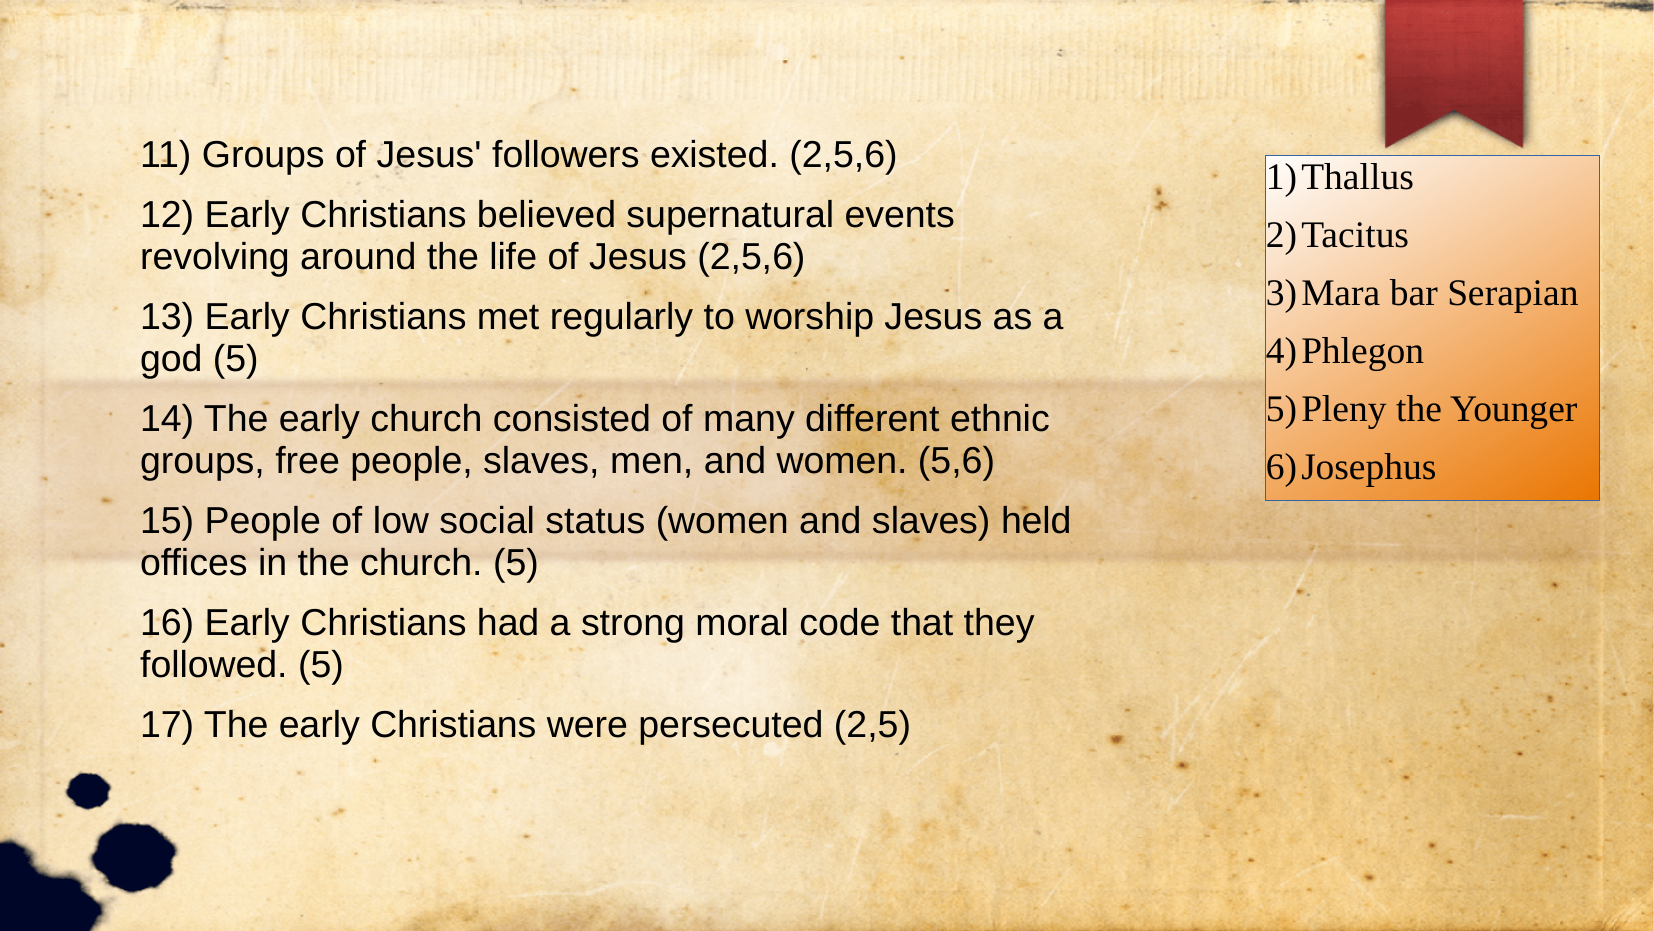

11) Groups of Jesus' followers existed. (2,5,6)
12) Early Christians believed supernatural events revolving around the life of Jesus (2,5,6)
13) Early Christians met regularly to worship Jesus as a god (5)
14) The early church consisted of many different ethnic groups, free people, slaves, men, and women. (5,6)
15) People of low social status (women and slaves) held offices in the church. (5)
16) Early Christians had a strong moral code that they followed. (5)
17) The early Christians were persecuted (2,5)
# Thallus
Tacitus
Mara bar Serapian
Phlegon
Pleny the Younger
Josephus